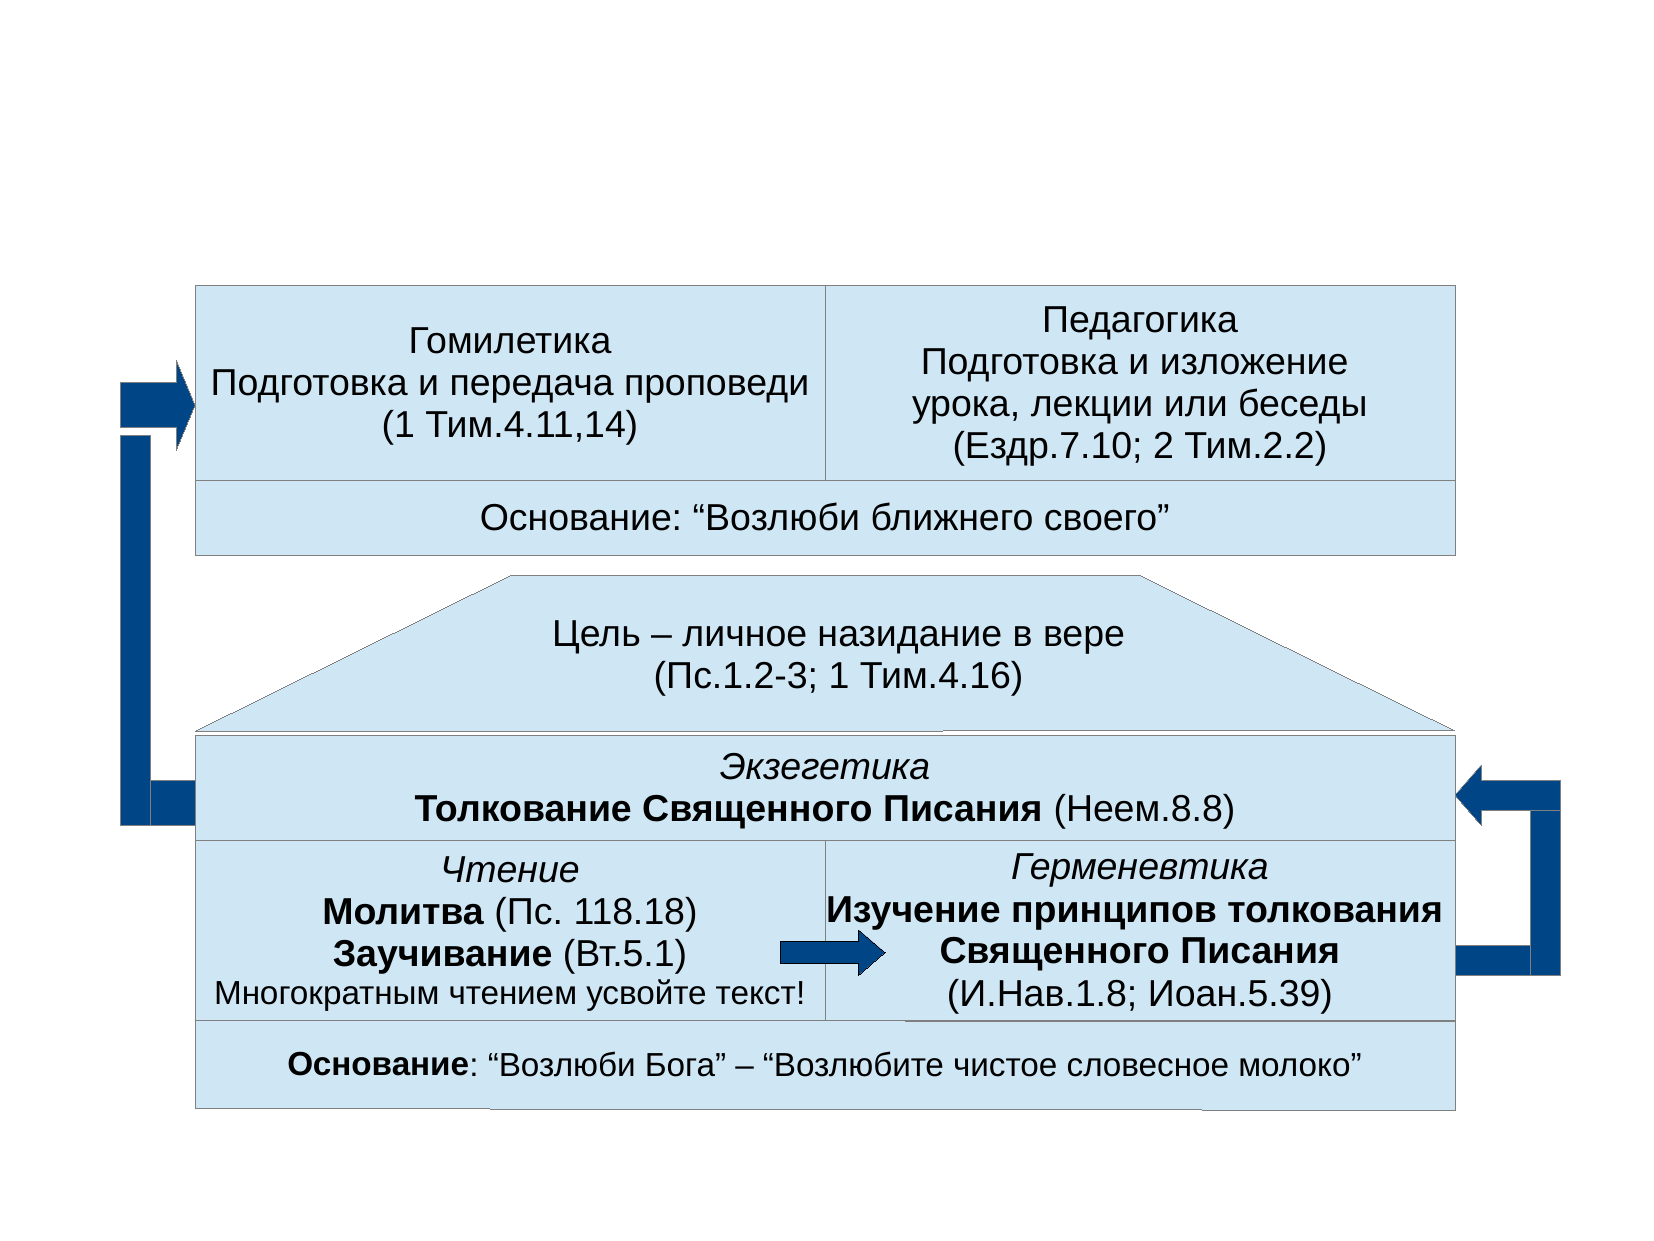

#
Гомилетика
Подготовка и передача проповеди
(1 Тим.4.11,14)
Педагогика
Подготовка и изложение
урока, лекции или беседы
(Ездр.7.10; 2 Тим.2.2)
Основание: “Возлюби ближнего своего”
Цель – личное назидание в вере
(Пс.1.2-3; 1 Тим.4.16)
Экзегетика
Толкование Священного Писания (Неем.8.8)
Чтение
Молитва (Пс. 118.18)
Заучивание (Вт.5.1)
Многократным чтением усвойте текст!
Герменевтика
Изучение принципов толкования
Священного Писания
(И.Нав.1.8; Иоан.5.39)
Основание: “Возлюби Бога” – “Возлюбите чистое словесное молоко”